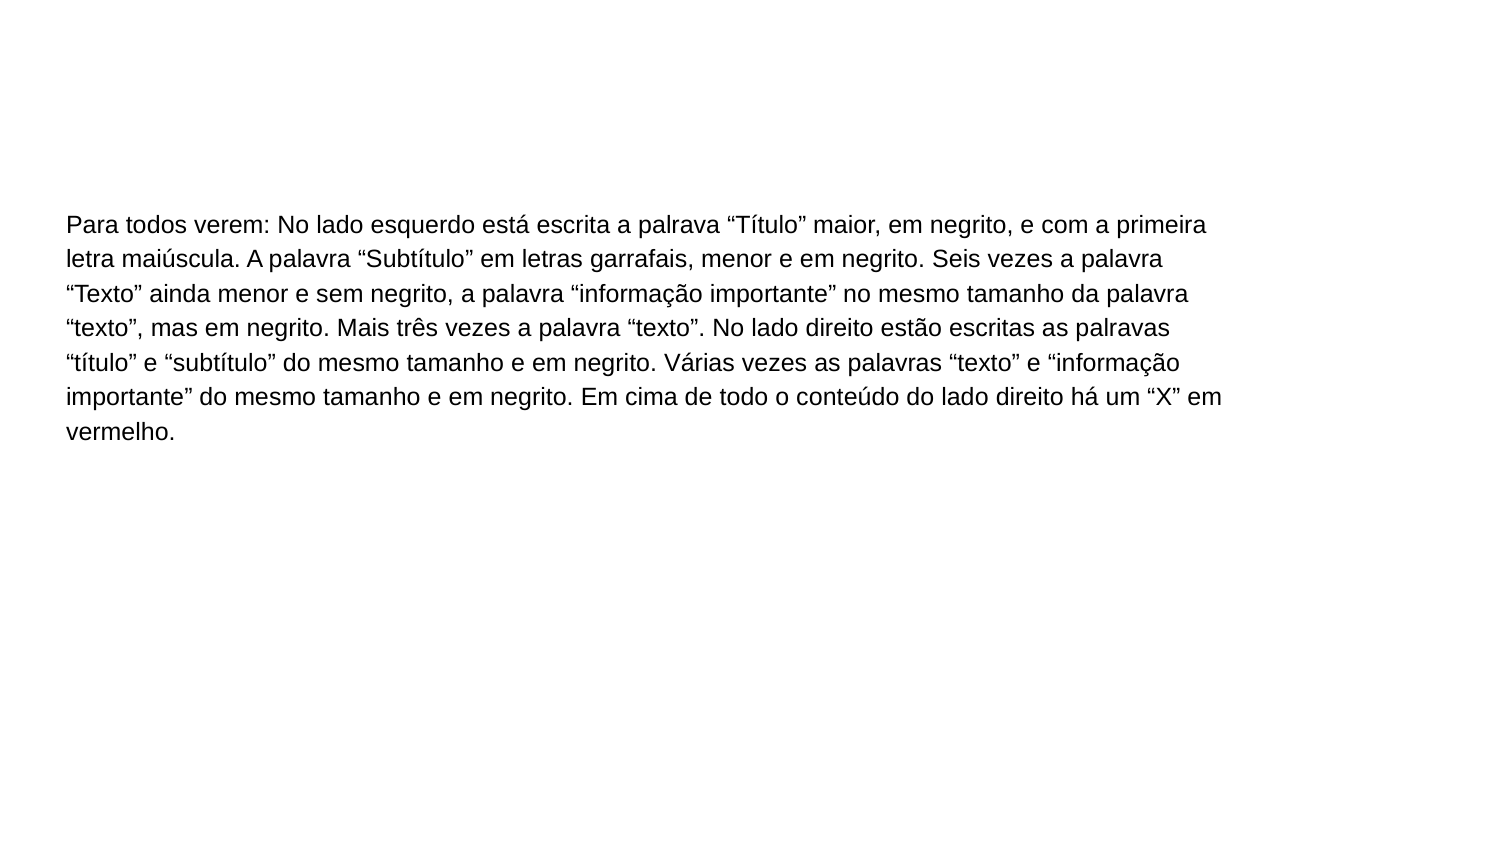

# Para todos verem: No lado esquerdo está escrita a palrava “Título” maior, em negrito, e com a primeira letra maiúscula. A palavra “Subtítulo” em letras garrafais, menor e em negrito. Seis vezes a palavra “Texto” ainda menor e sem negrito, a palavra “informação importante” no mesmo tamanho da palavra “texto”, mas em negrito. Mais três vezes a palavra “texto”. No lado direito estão escritas as palravas “título” e “subtítulo” do mesmo tamanho e em negrito. Várias vezes as palavras “texto” e “informação importante” do mesmo tamanho e em negrito. Em cima de todo o conteúdo do lado direito há um “X” em vermelho.